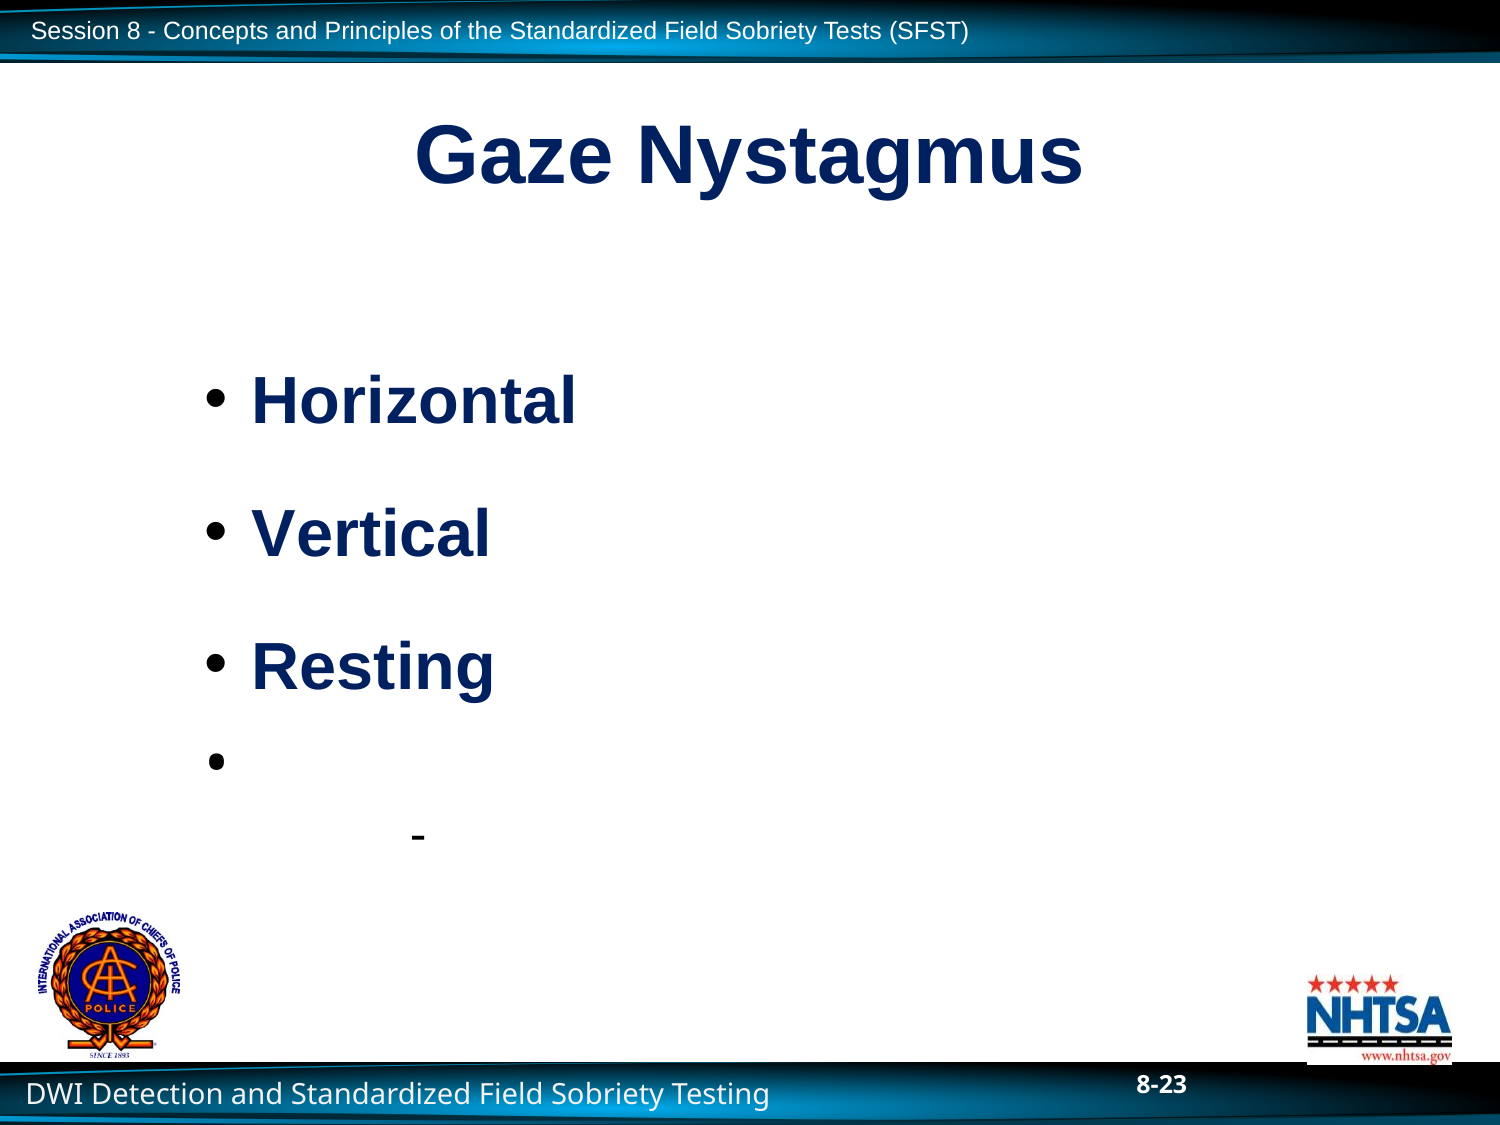

Gaze Nystagmus
# Horizontal
Vertical
Resting
8-23